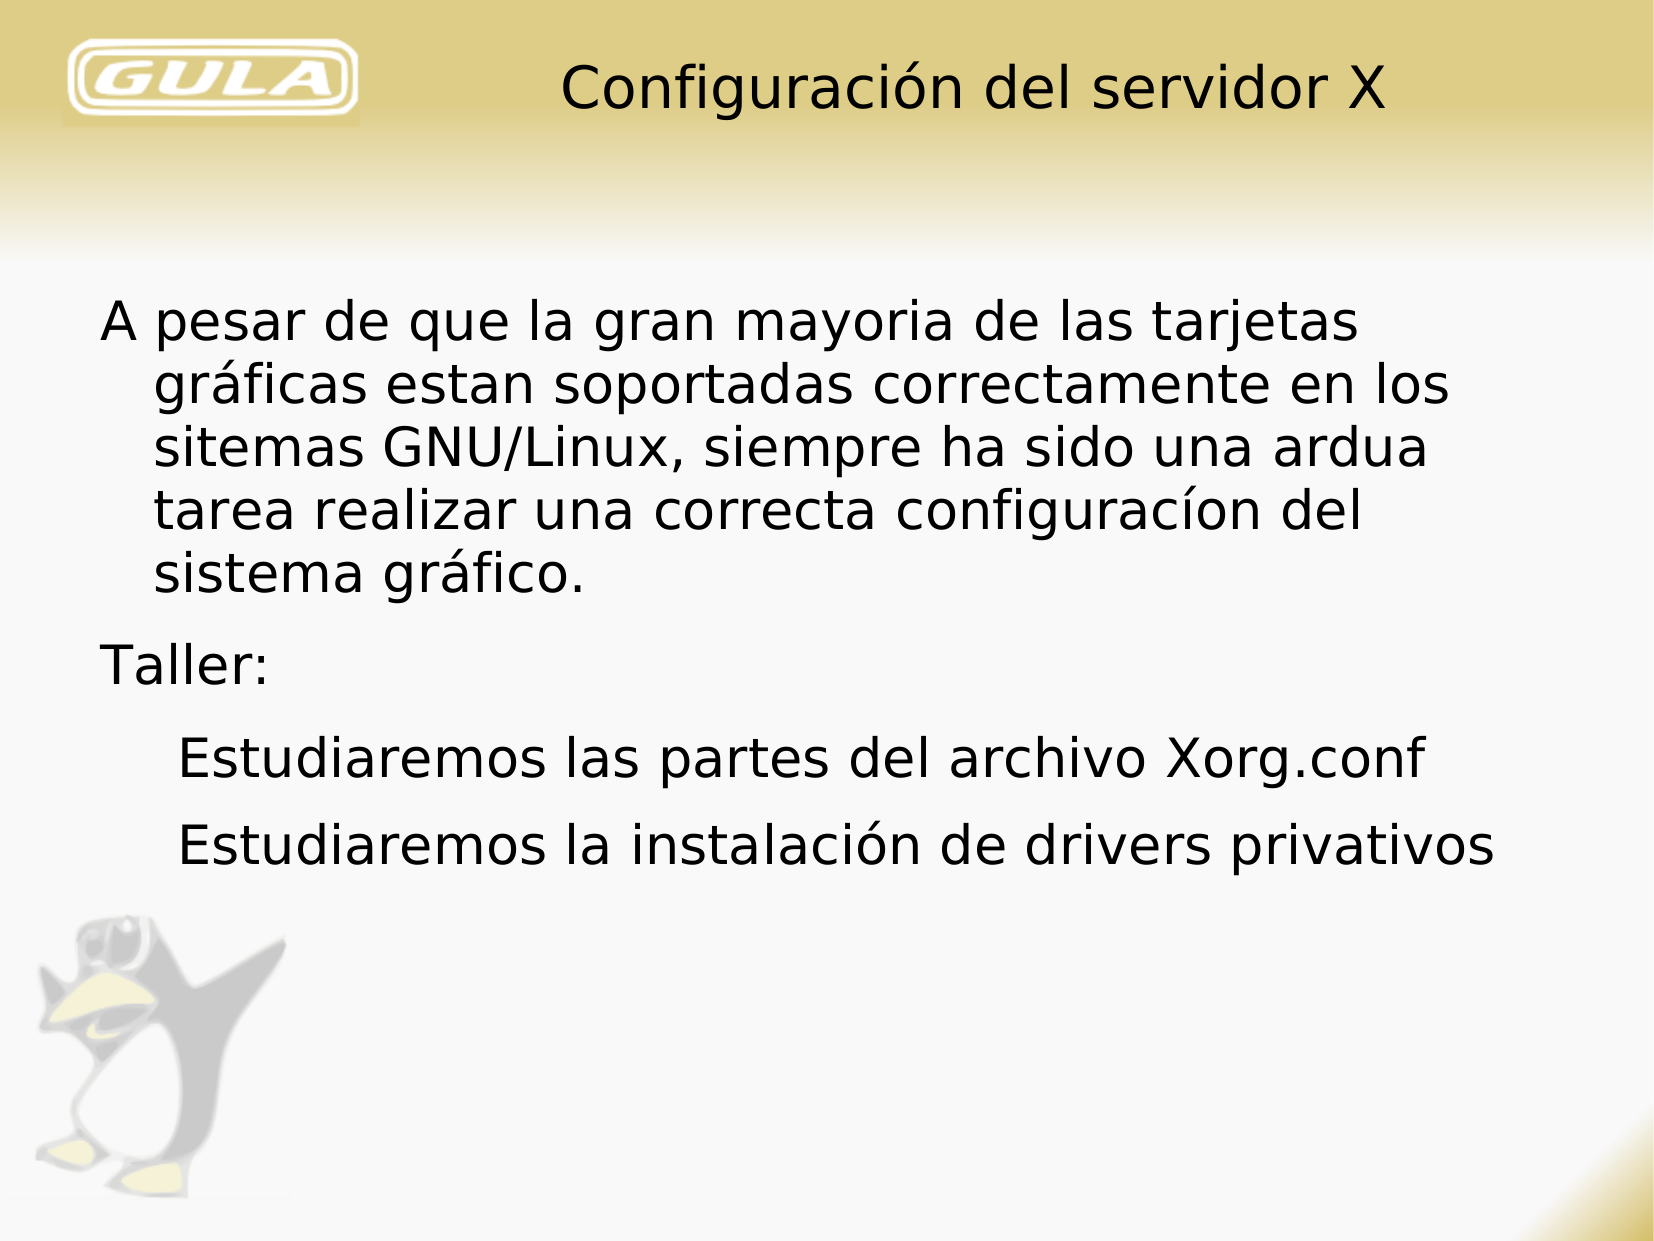

Configuración del servidor X
# A pesar de que la gran mayoria de las tarjetas gráficas estan soportadas correctamente en los sitemas GNU/Linux, siempre ha sido una ardua tarea realizar una correcta configuracíon del sistema gráfico.
Taller:
Estudiaremos las partes del archivo Xorg.conf
Estudiaremos la instalación de drivers privativos